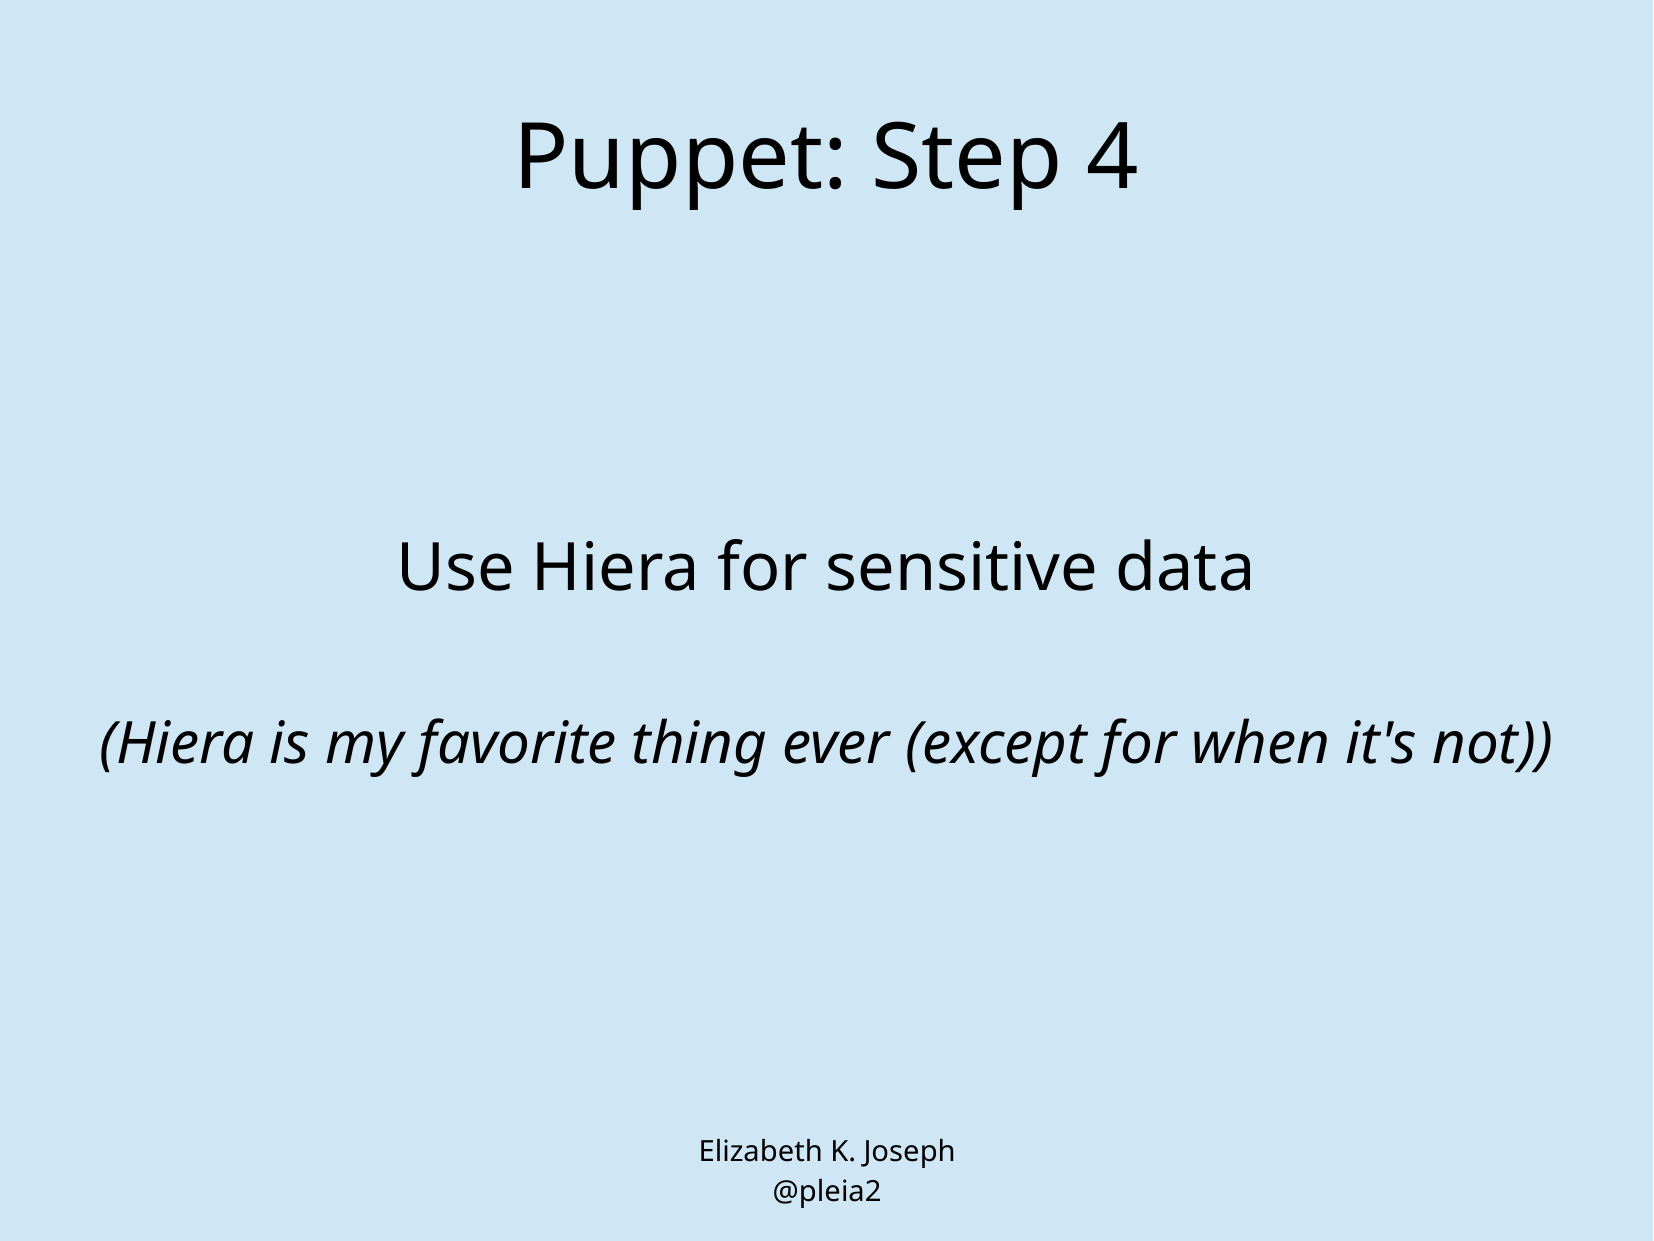

# Puppet: Step 4
Use Hiera for sensitive data
(Hiera is my favorite thing ever (except for when it's not))